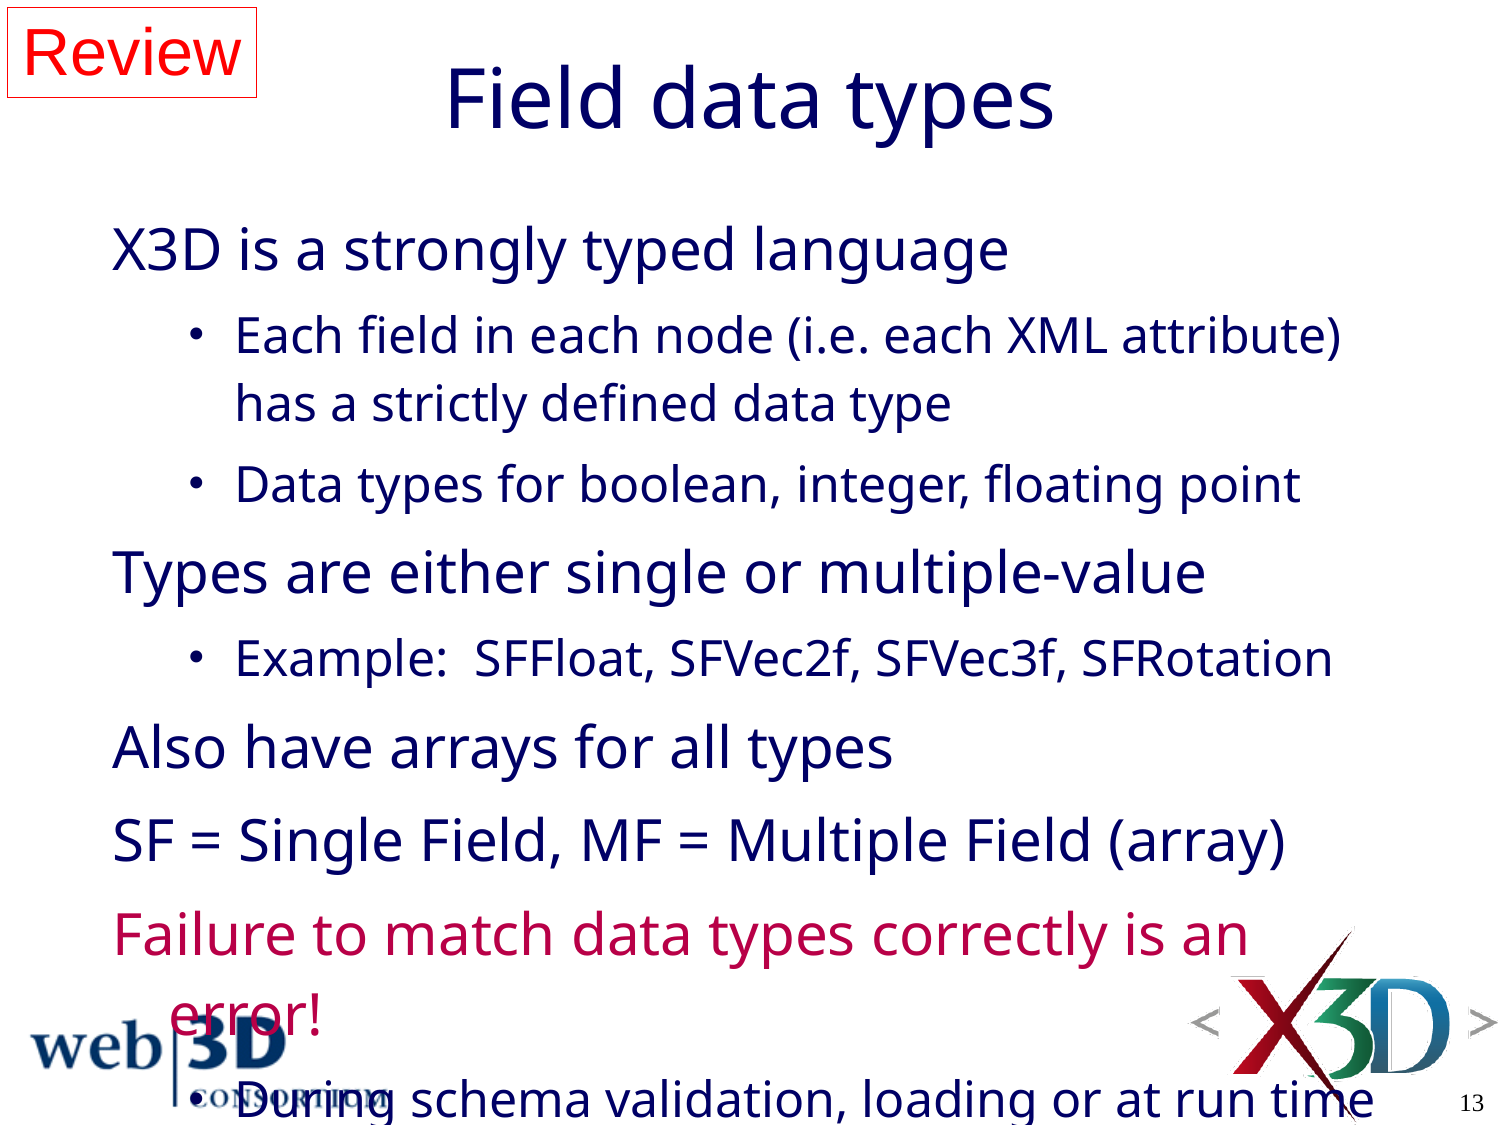

# Field data types
Review
X3D is a strongly typed language
Each field in each node (i.e. each XML attribute) has a strictly defined data type
Data types for boolean, integer, floating point
Types are either single or multiple-value
Example: SFFloat, SFVec2f, SFVec3f, SFRotation
Also have arrays for all types
SF = Single Field, MF = Multiple Field (array)
Failure to match data types correctly is an error!
During schema validation, loading or at run time